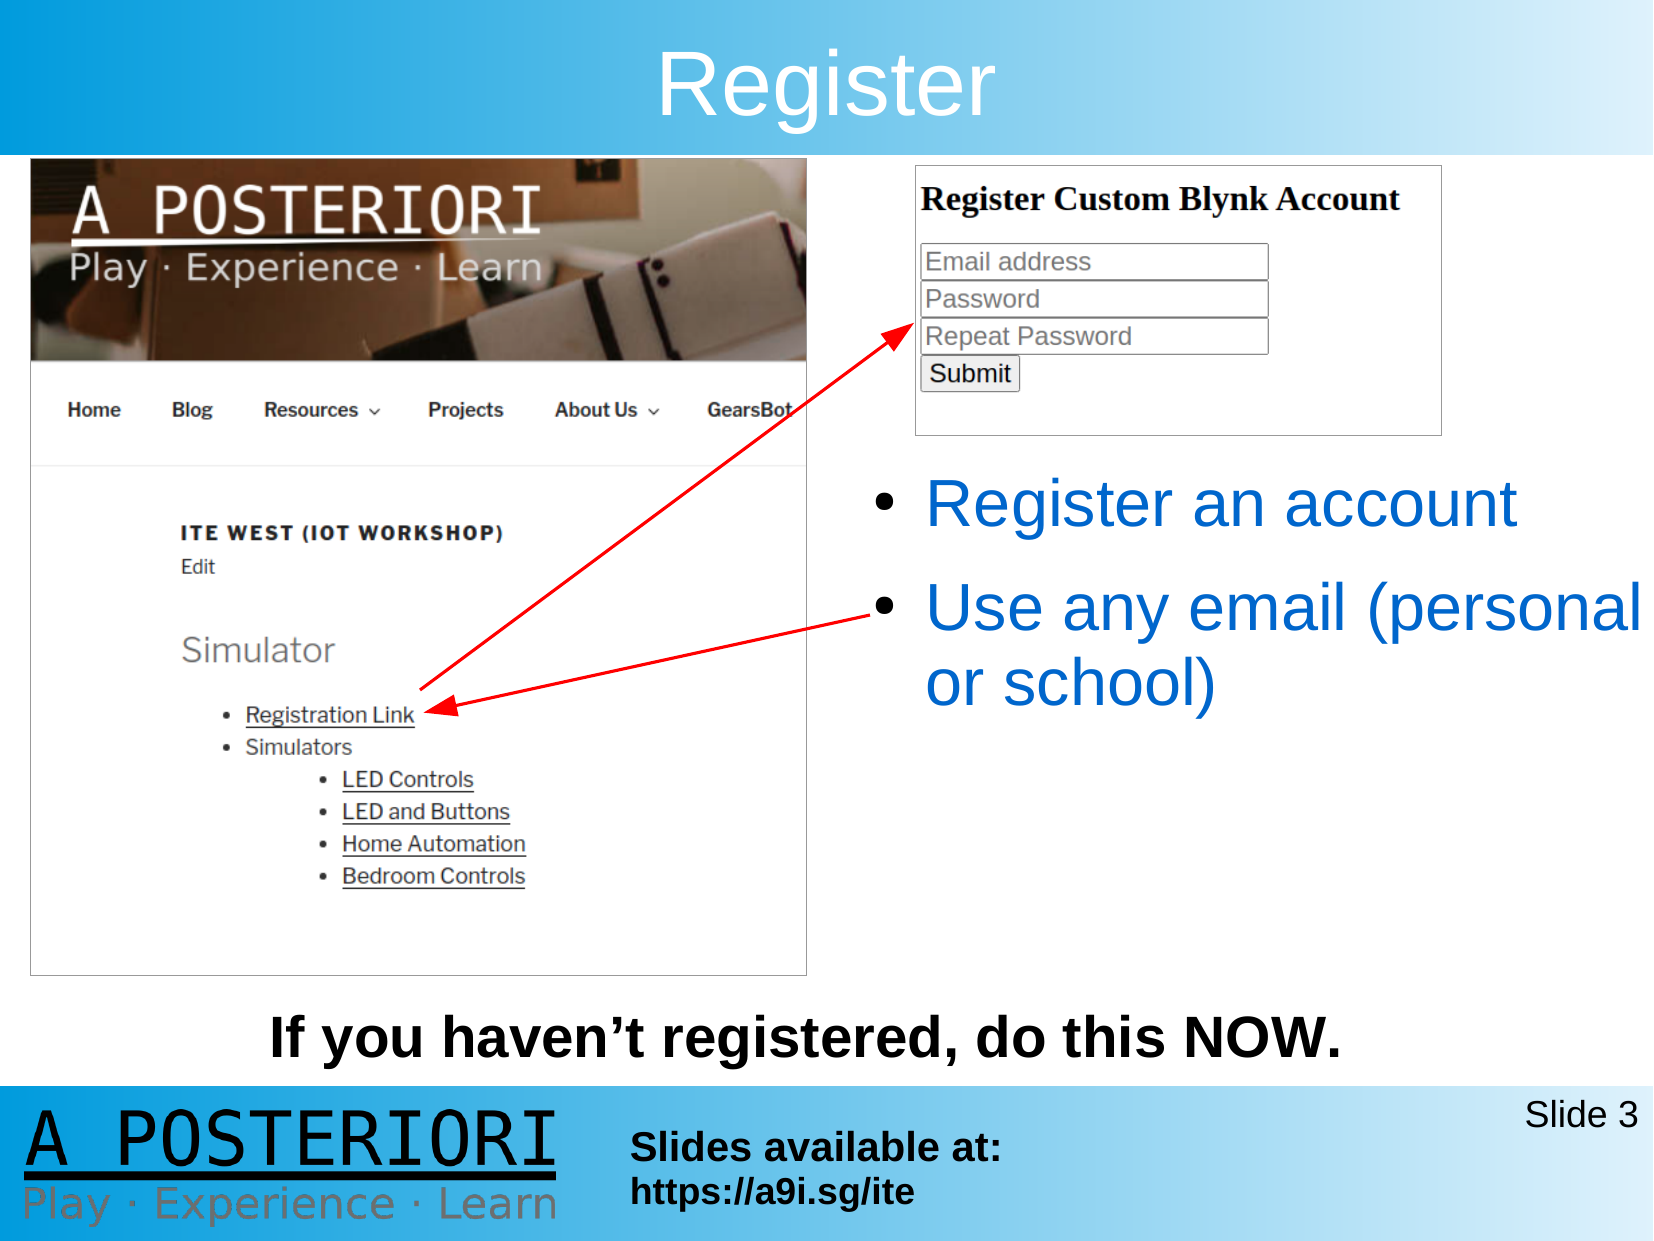

# Register
Register an account
Use any email (personal or school)
If you haven’t registered, do this NOW.